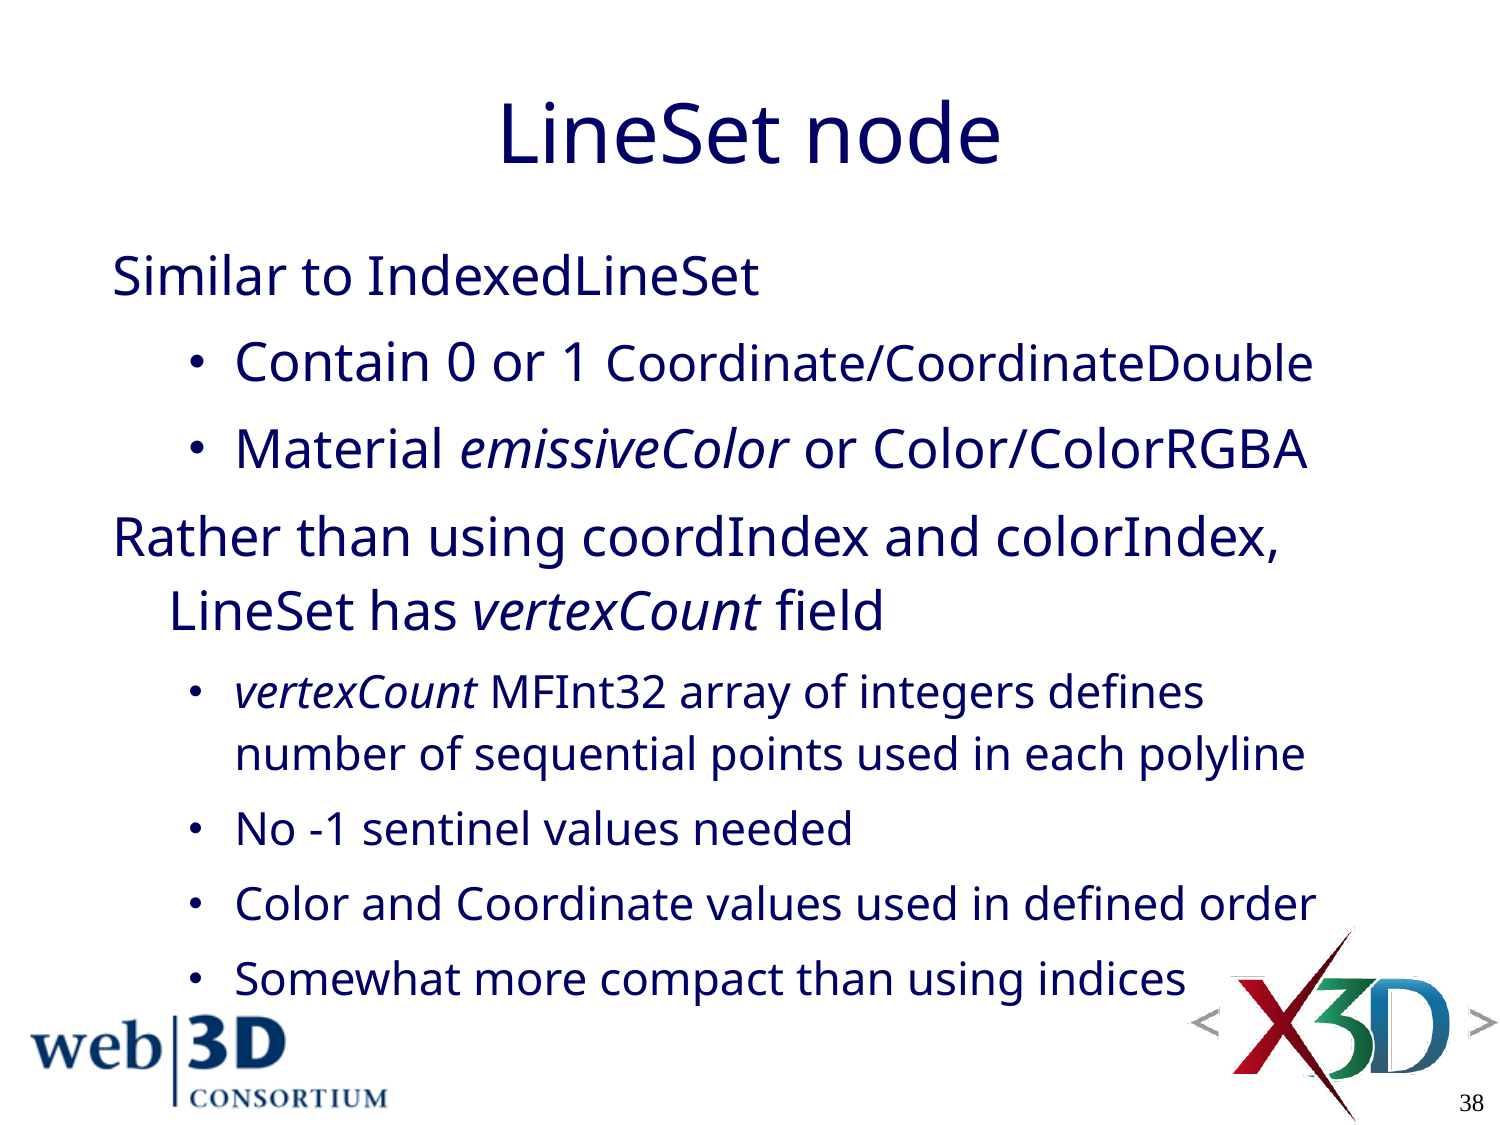

# LineSet node
Similar to IndexedLineSet
Contain 0 or 1 Coordinate/CoordinateDouble
Material emissiveColor or Color/ColorRGBA
Rather than using coordIndex and colorIndex, LineSet has vertexCount field
vertexCount MFInt32 array of integers defines number of sequential points used in each polyline
No -1 sentinel values needed
Color and Coordinate values used in defined order
Somewhat more compact than using indices